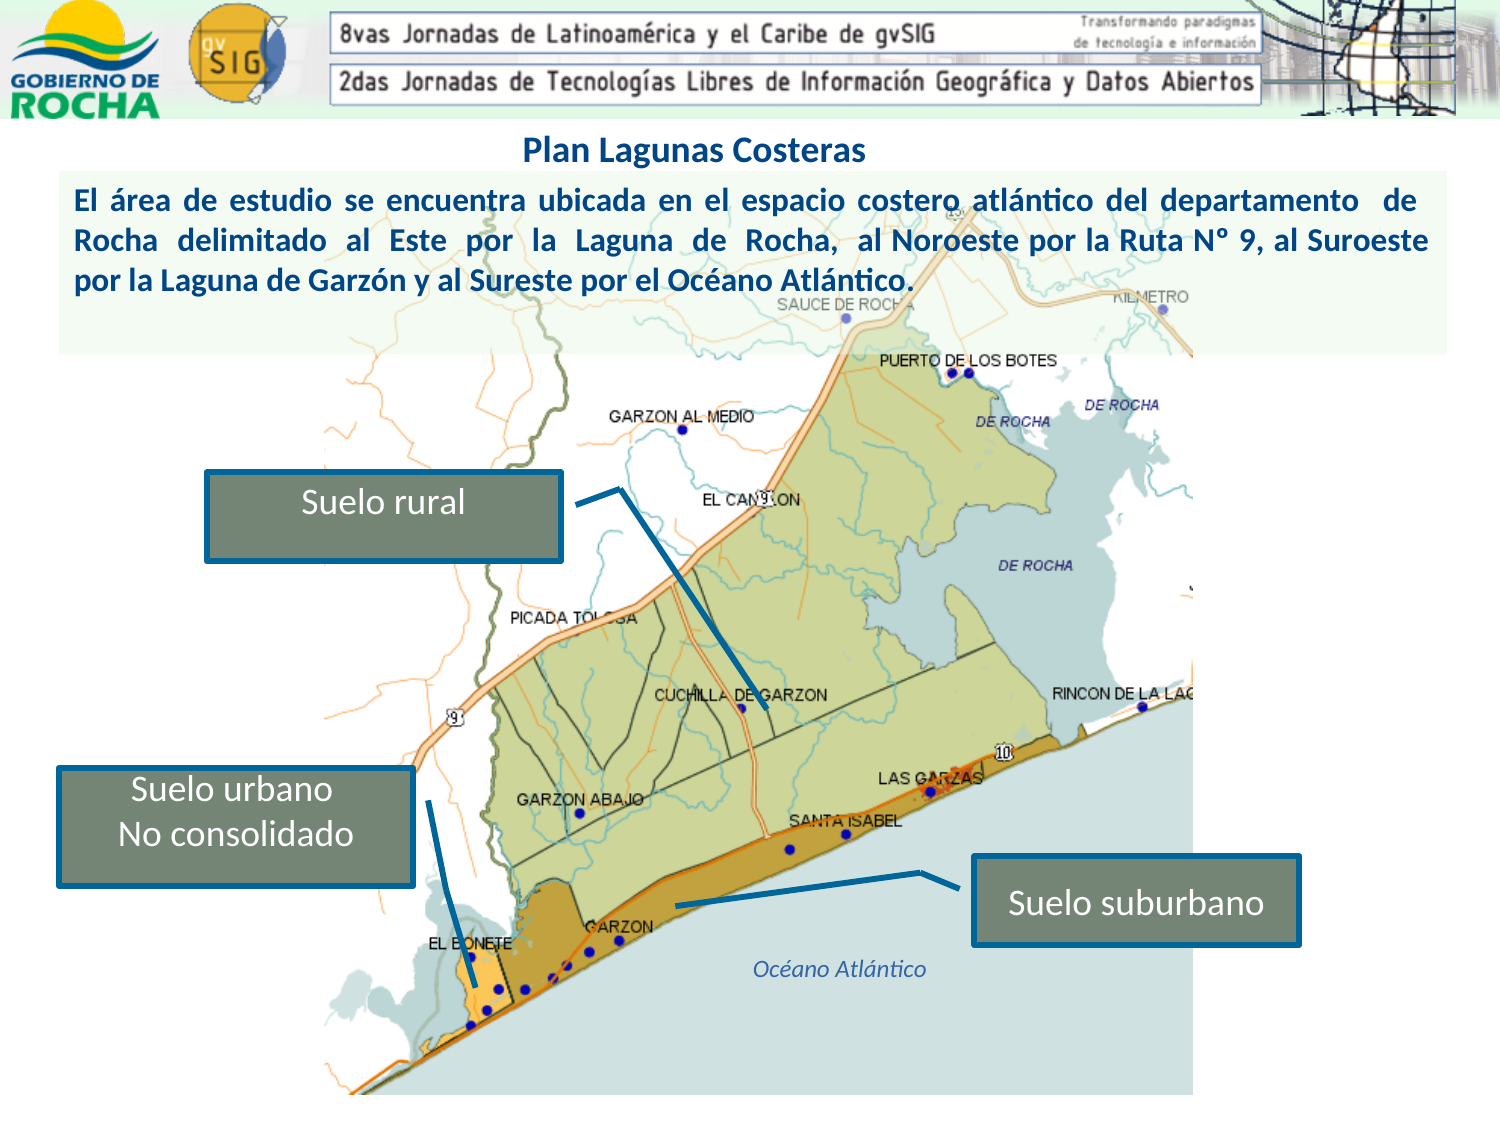

Plan Lagunas Costeras
El área de estudio se encuentra ubicada en el espacio costero atlántico del departamento de Rocha delimitado al Este por la Laguna de Rocha, al Noroeste por la Ruta Nº 9, al Suroeste por la Laguna de Garzón y al Sureste por el Océano Atlántico.
Suelo rural
Suelo urbano
No consolidado
Suelo suburbano
Océano Atlántico